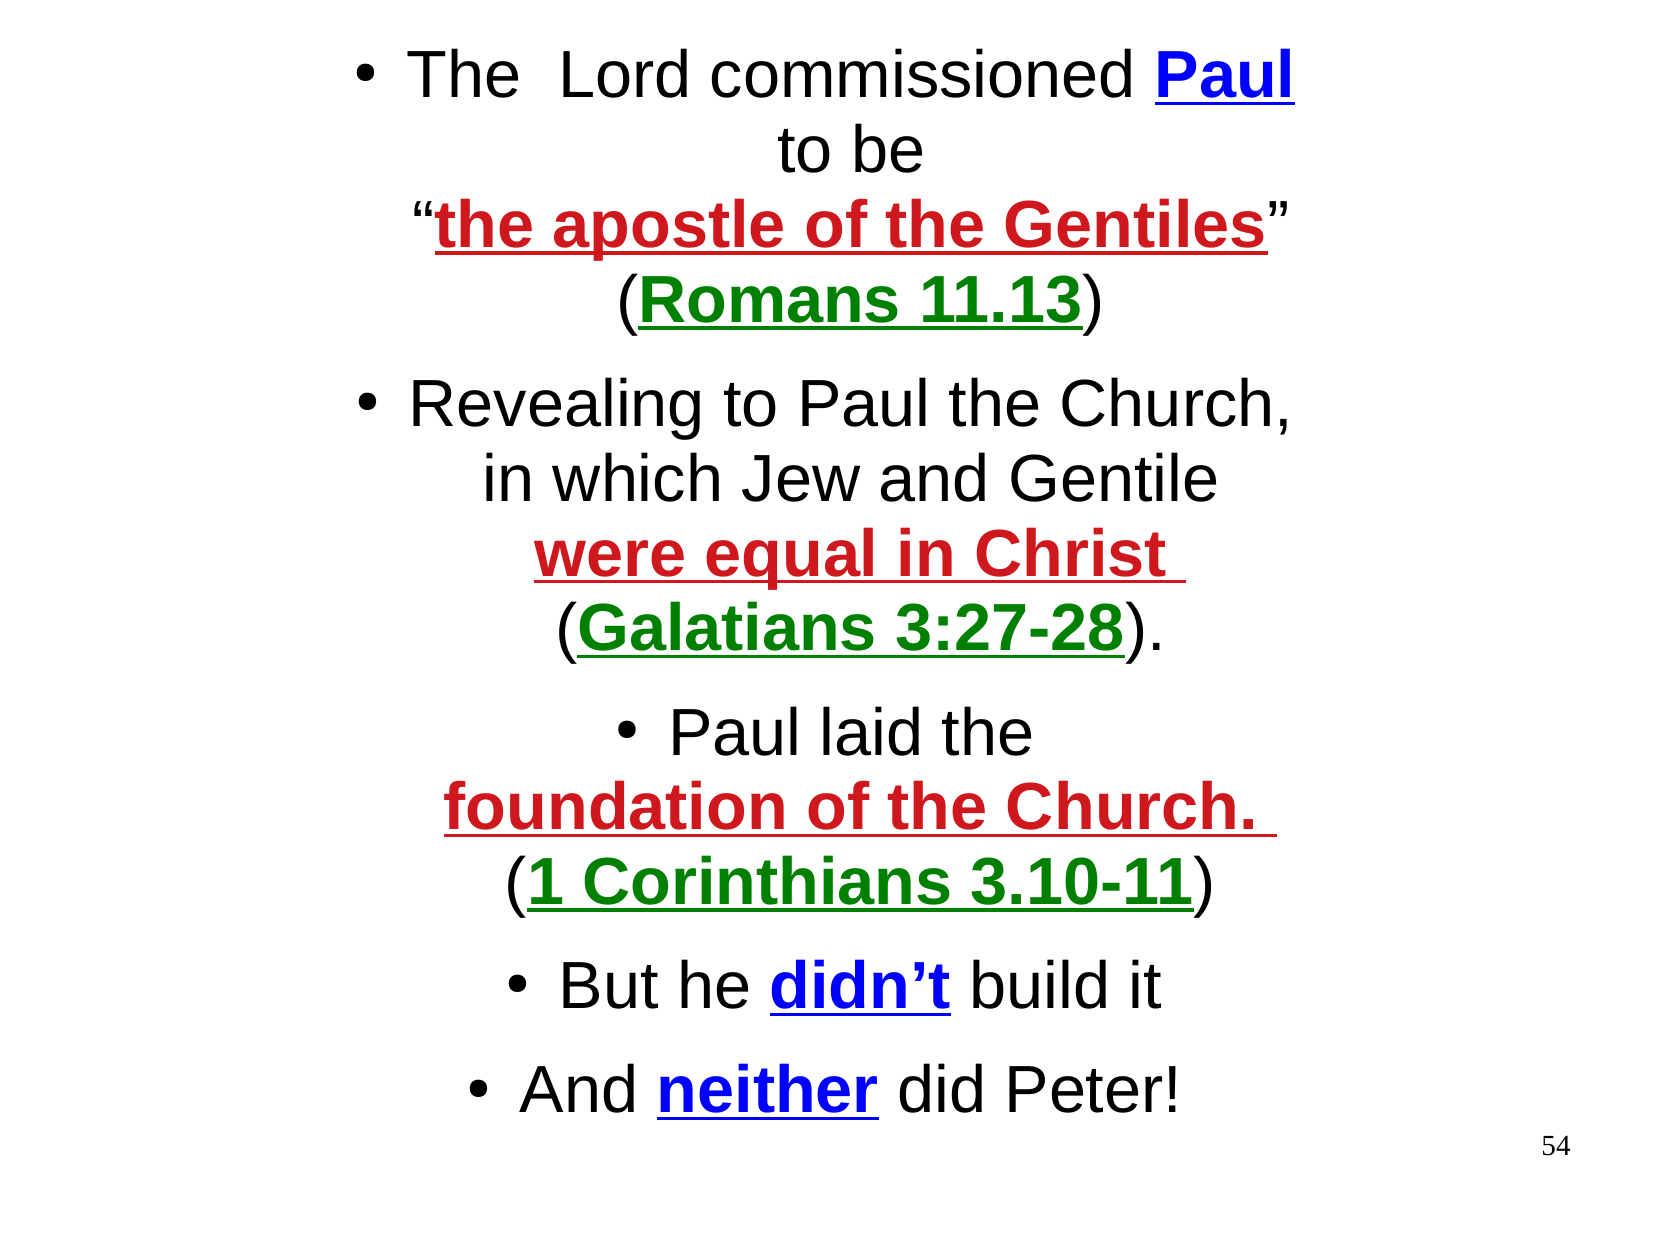

# The Lord commissioned Paul to be “the apostle of the Gentiles” (Romans 11.13)
Revealing to Paul the Church,
in which Jew and Gentile
were equal in Christ
(Galatians 3:27-28).
Paul laid the
foundation of the Church.
(1 Corinthians 3.10-11)
But he didn’t build it
And neither did Peter!
54